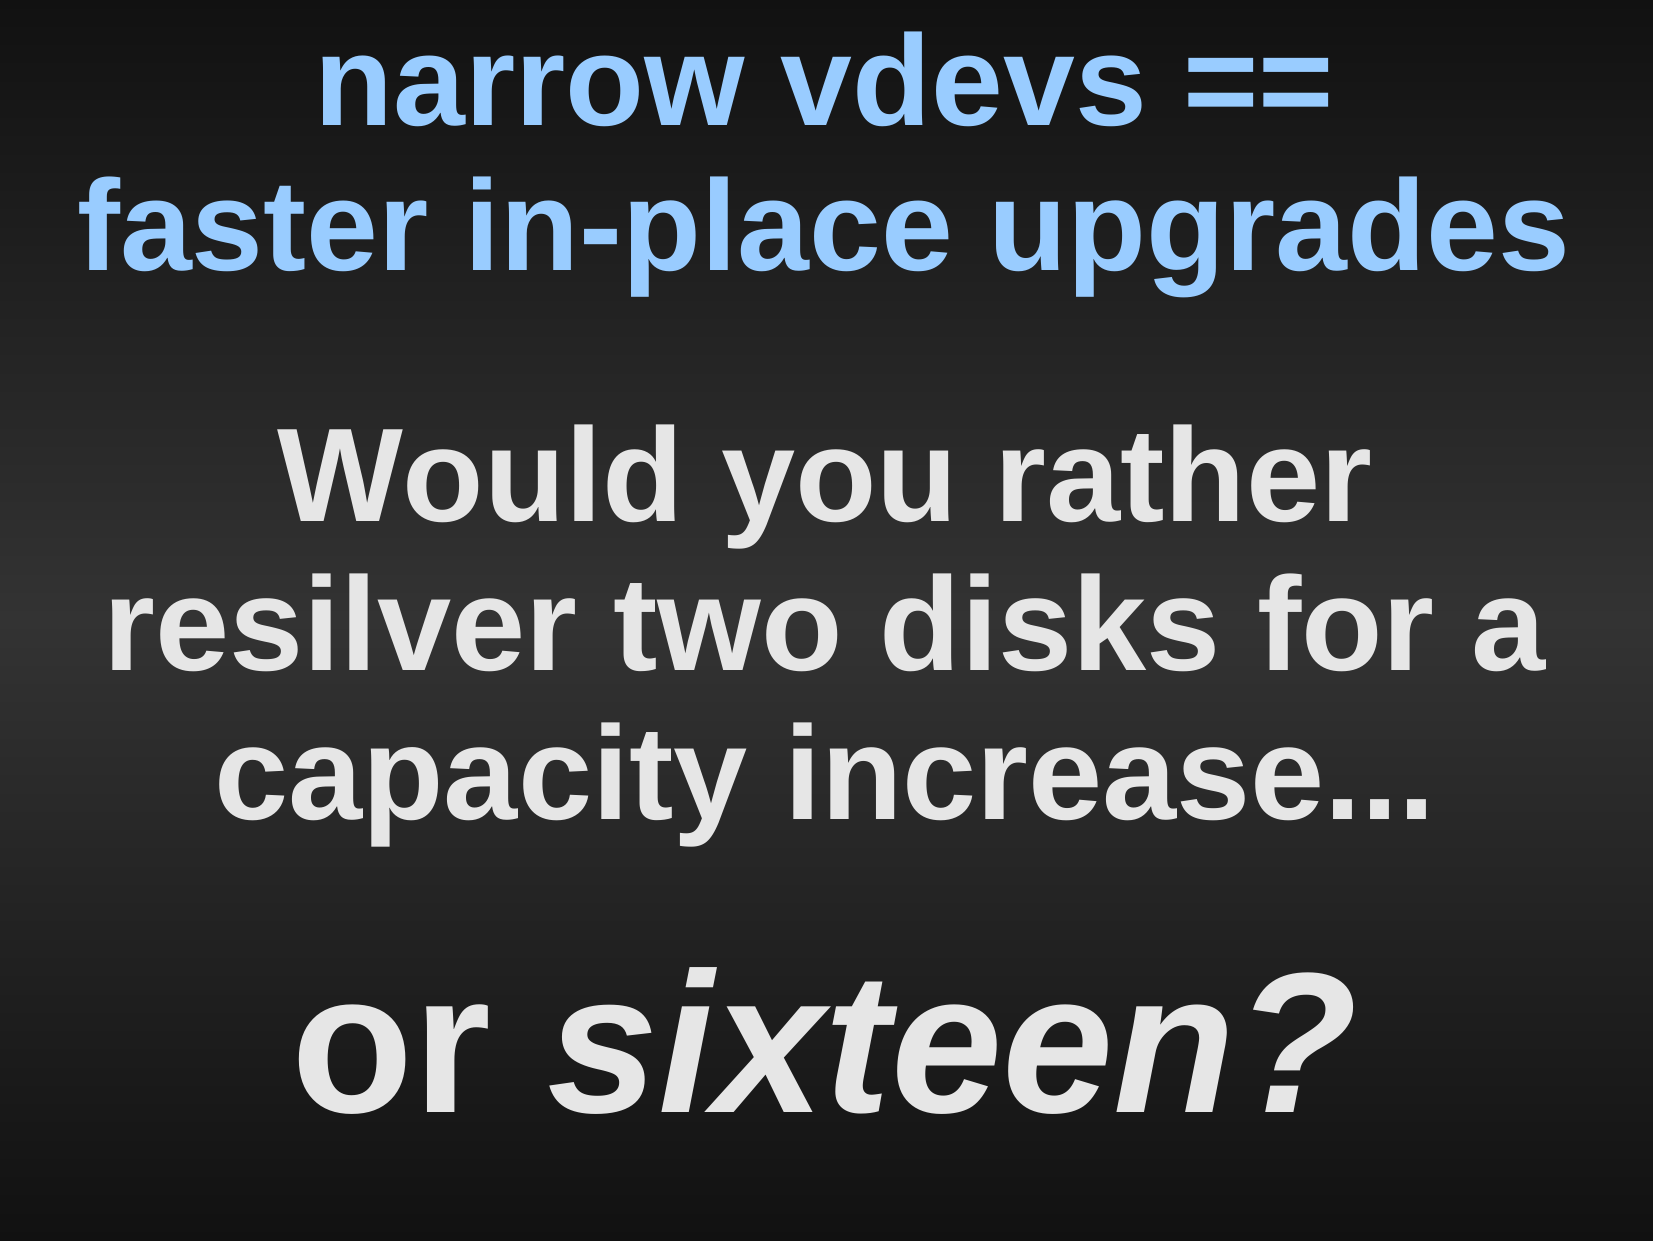

# narrow vdevs == faster in-place upgrades
Would you rather
resilver two disks for a capacity increase...
or sixteen?